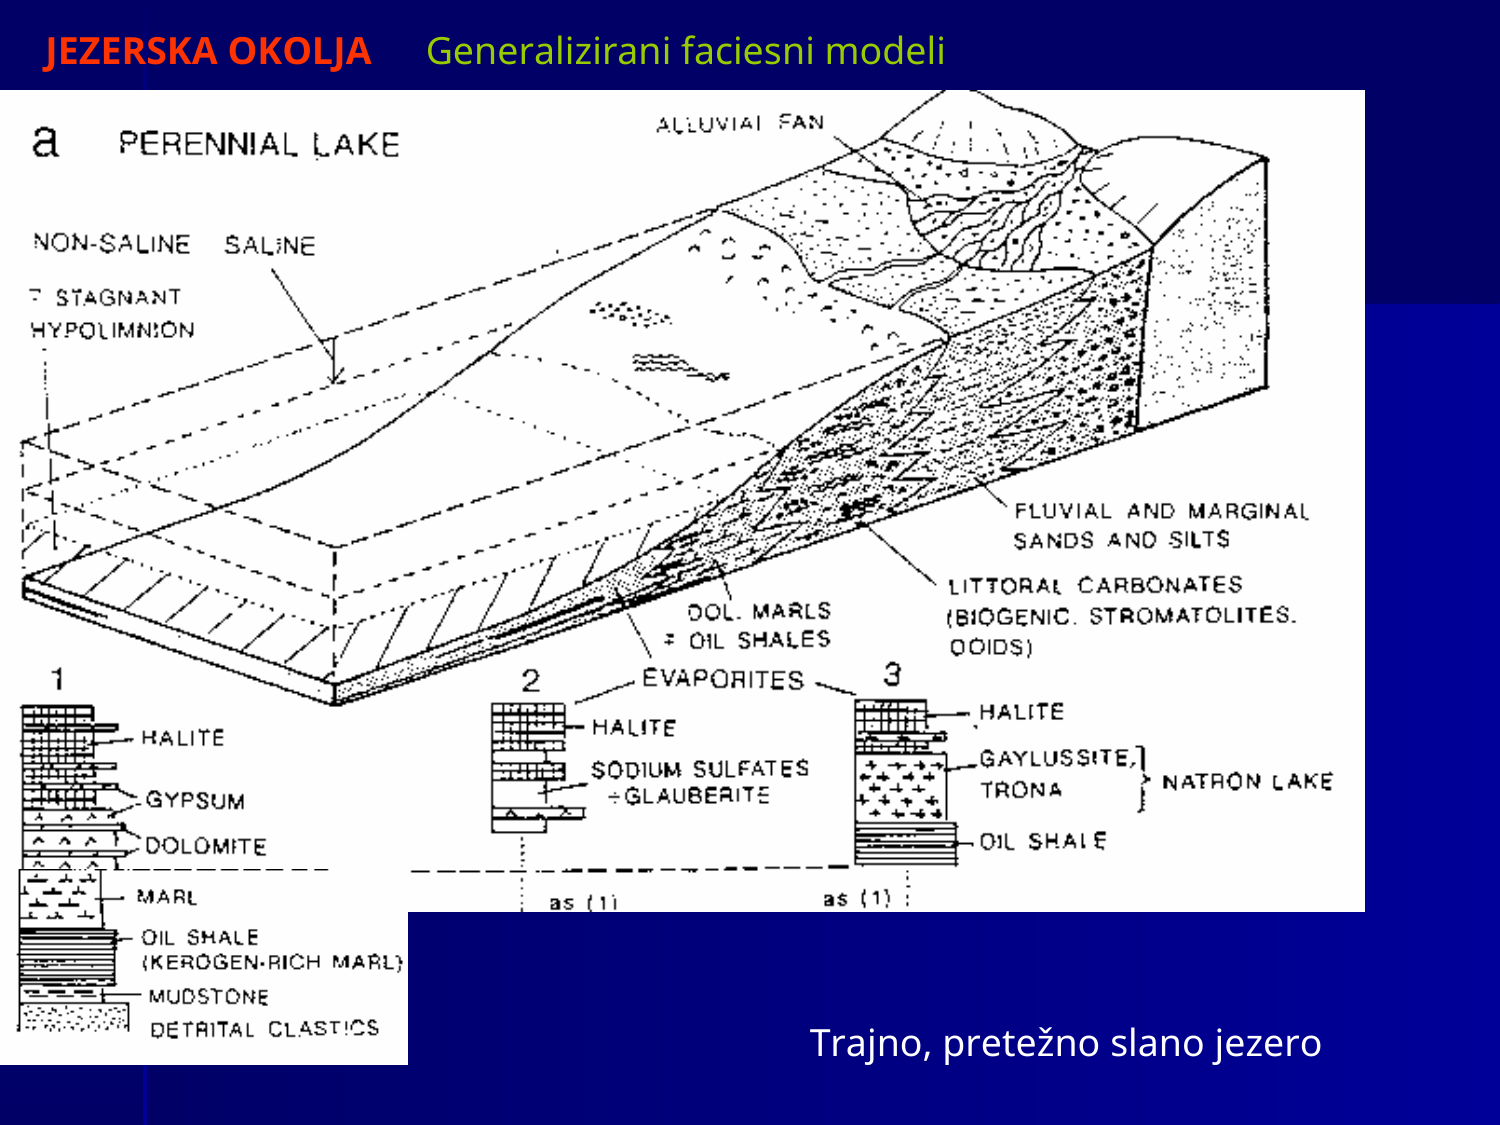

JEZERSKA OKOLJA
Generalizirani faciesni modeli
Trajno, pretežno slano jezero